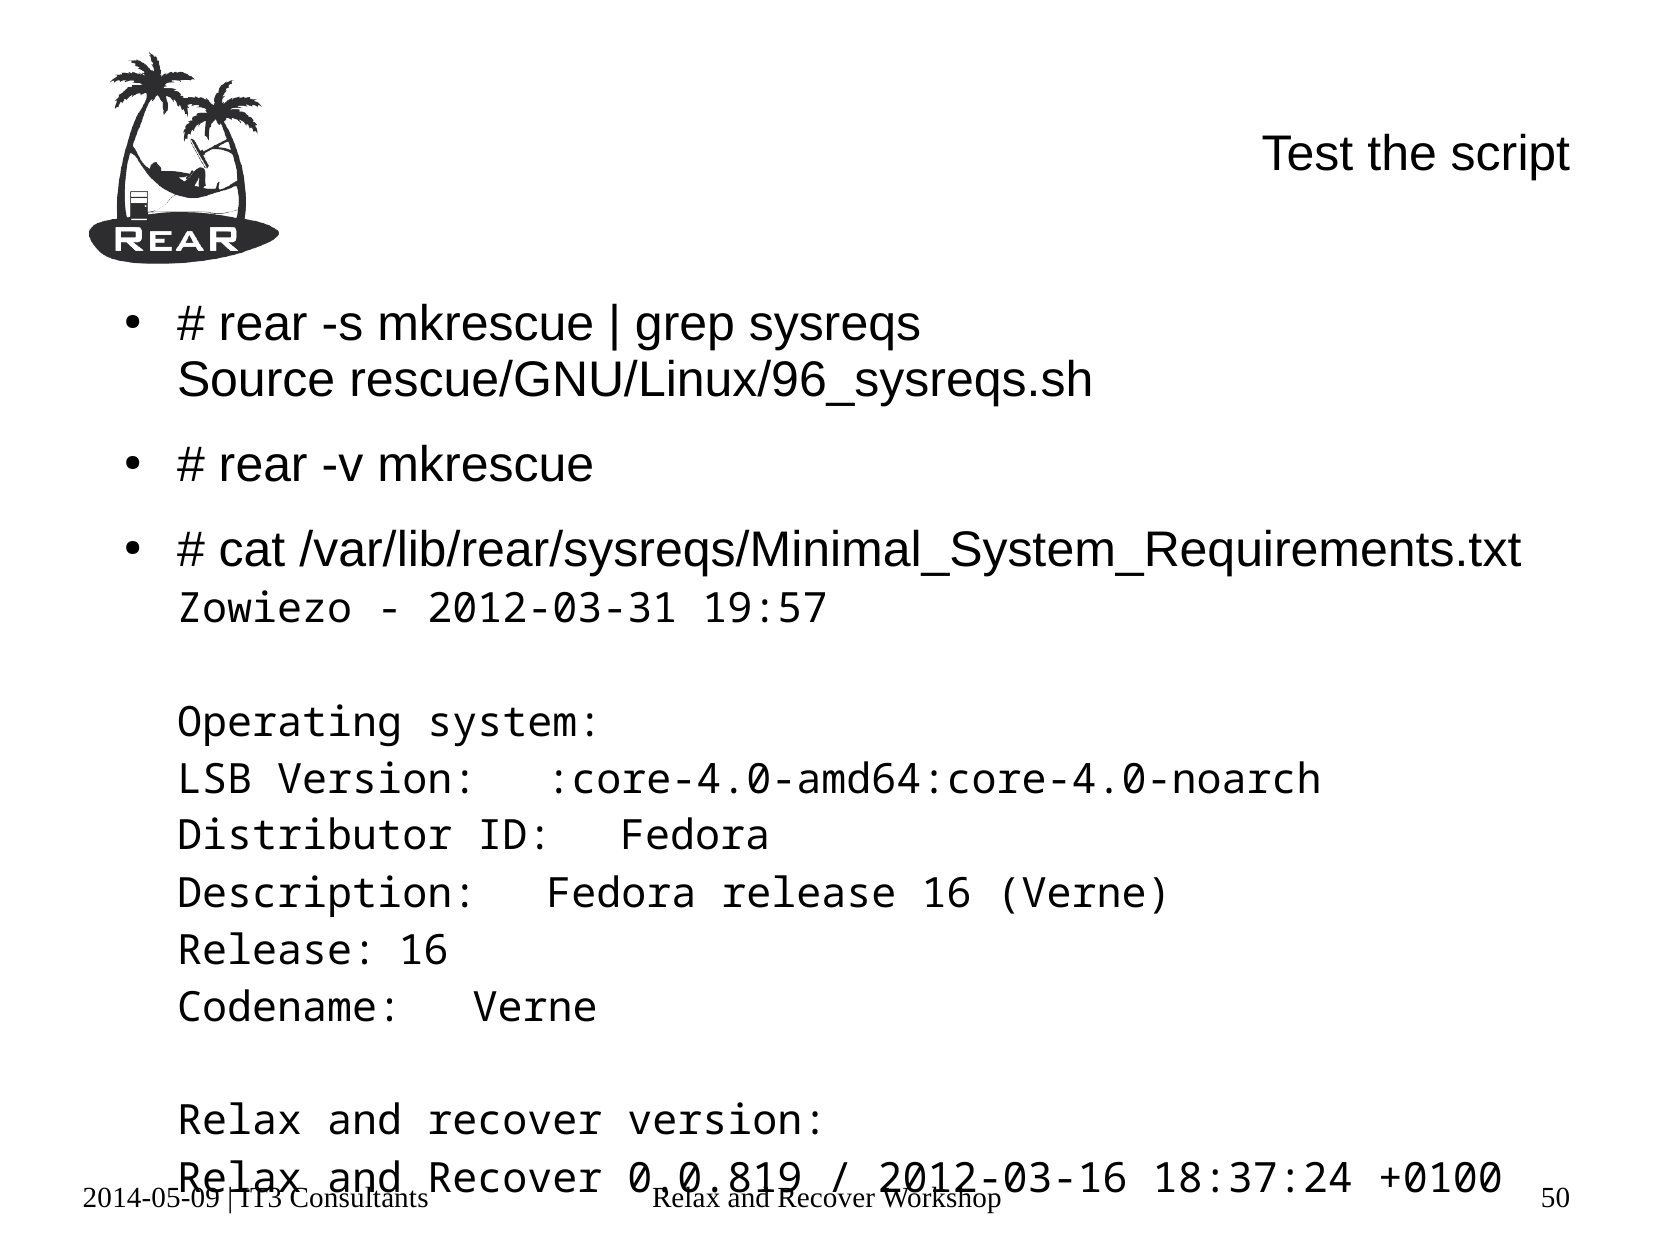

# Test the script
# rear -s mkrescue | grep sysreqs Source rescue/GNU/Linux/96_sysreqs.sh
# rear -v mkrescue
# cat /var/lib/rear/sysreqs/Minimal_System_Requirements.txt Zowiezo - 2012-03-31 19:57 Operating system: LSB Version:	:core-4.0-amd64:core-4.0-noarch Distributor ID:	Fedora Description:	Fedora release 16 (Verne) Release:	16 Codename:	Verne Relax and recover version: Relax and Recover 0.0.819 / 2012-03-16 18:37:24 +0100
...
2014-05-09 | IT3 Consultants
Relax and Recover Workshop
50